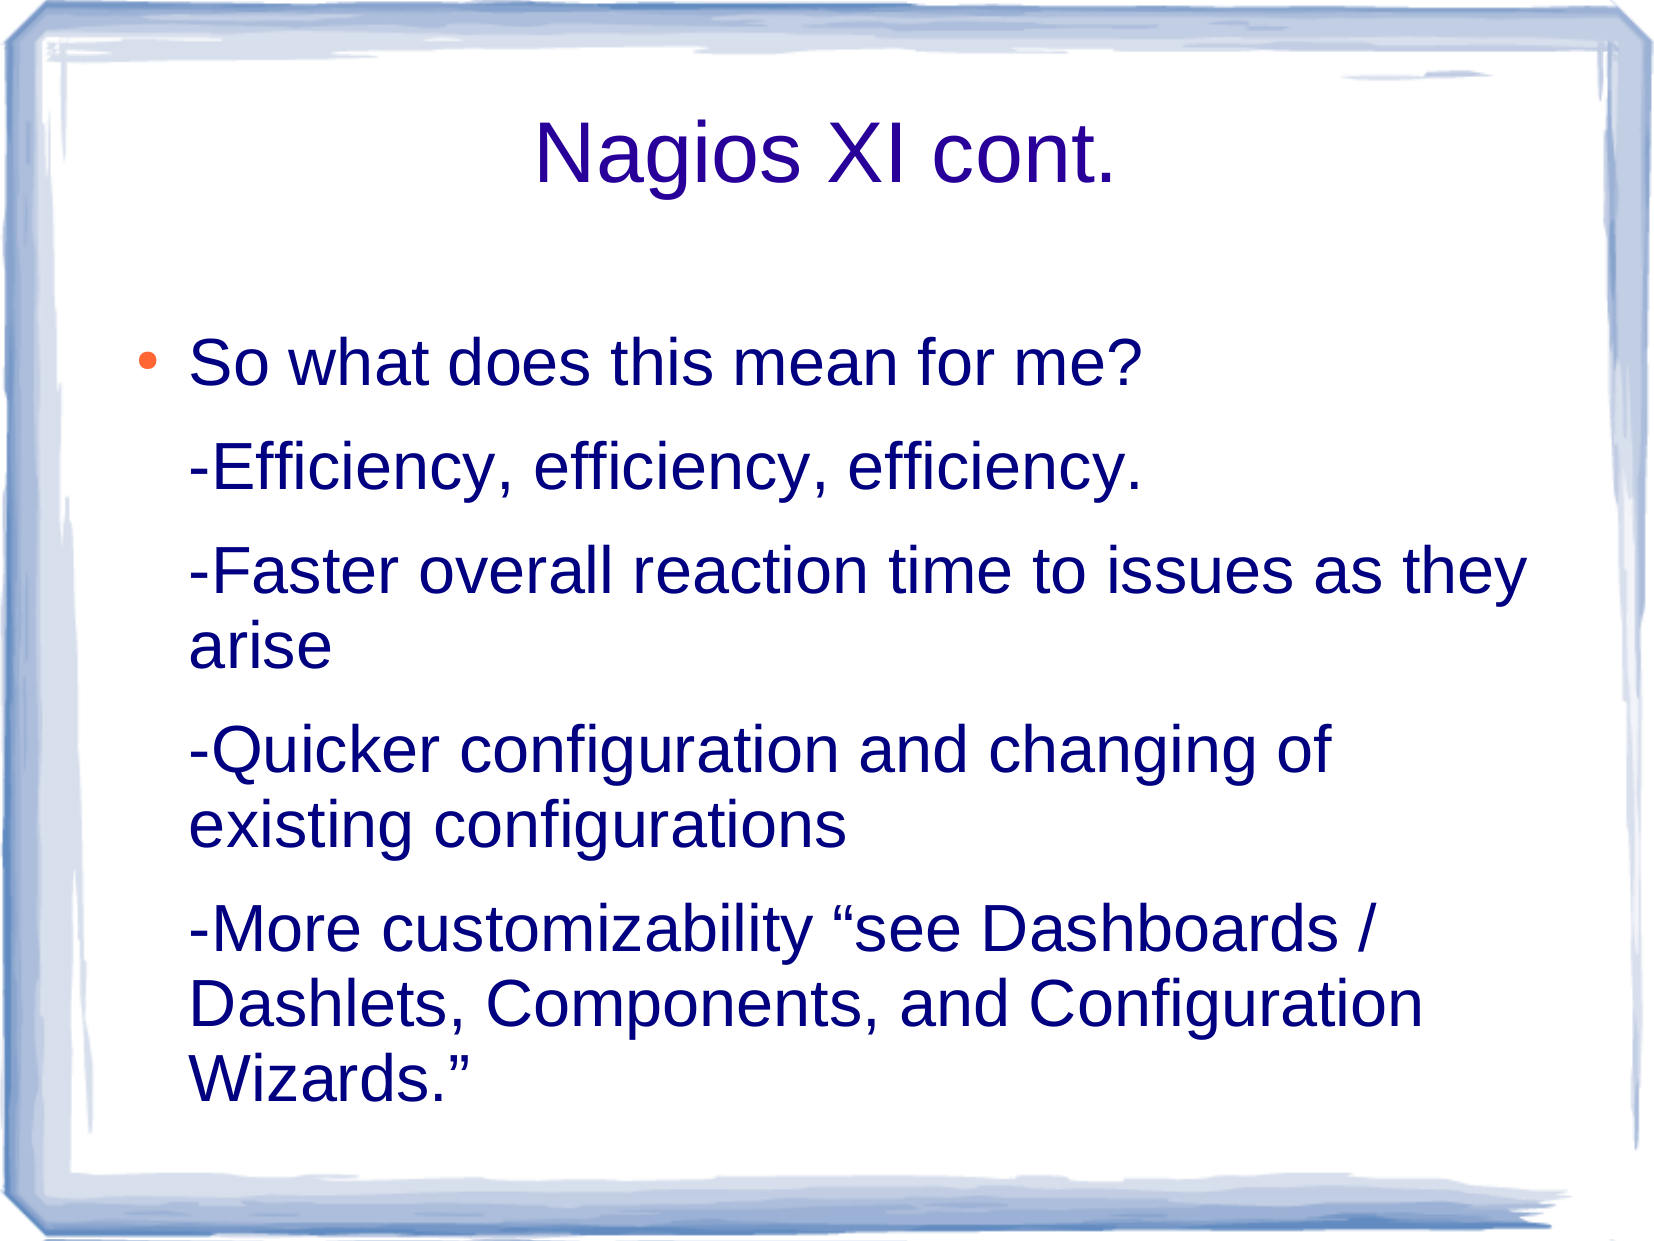

# Nagios XI cont.
So what does this mean for me?
-Efficiency, efficiency, efficiency.
-Faster overall reaction time to issues as they arise
-Quicker configuration and changing of existing configurations
-More customizability “see Dashboards / Dashlets, Components, and Configuration Wizards.”